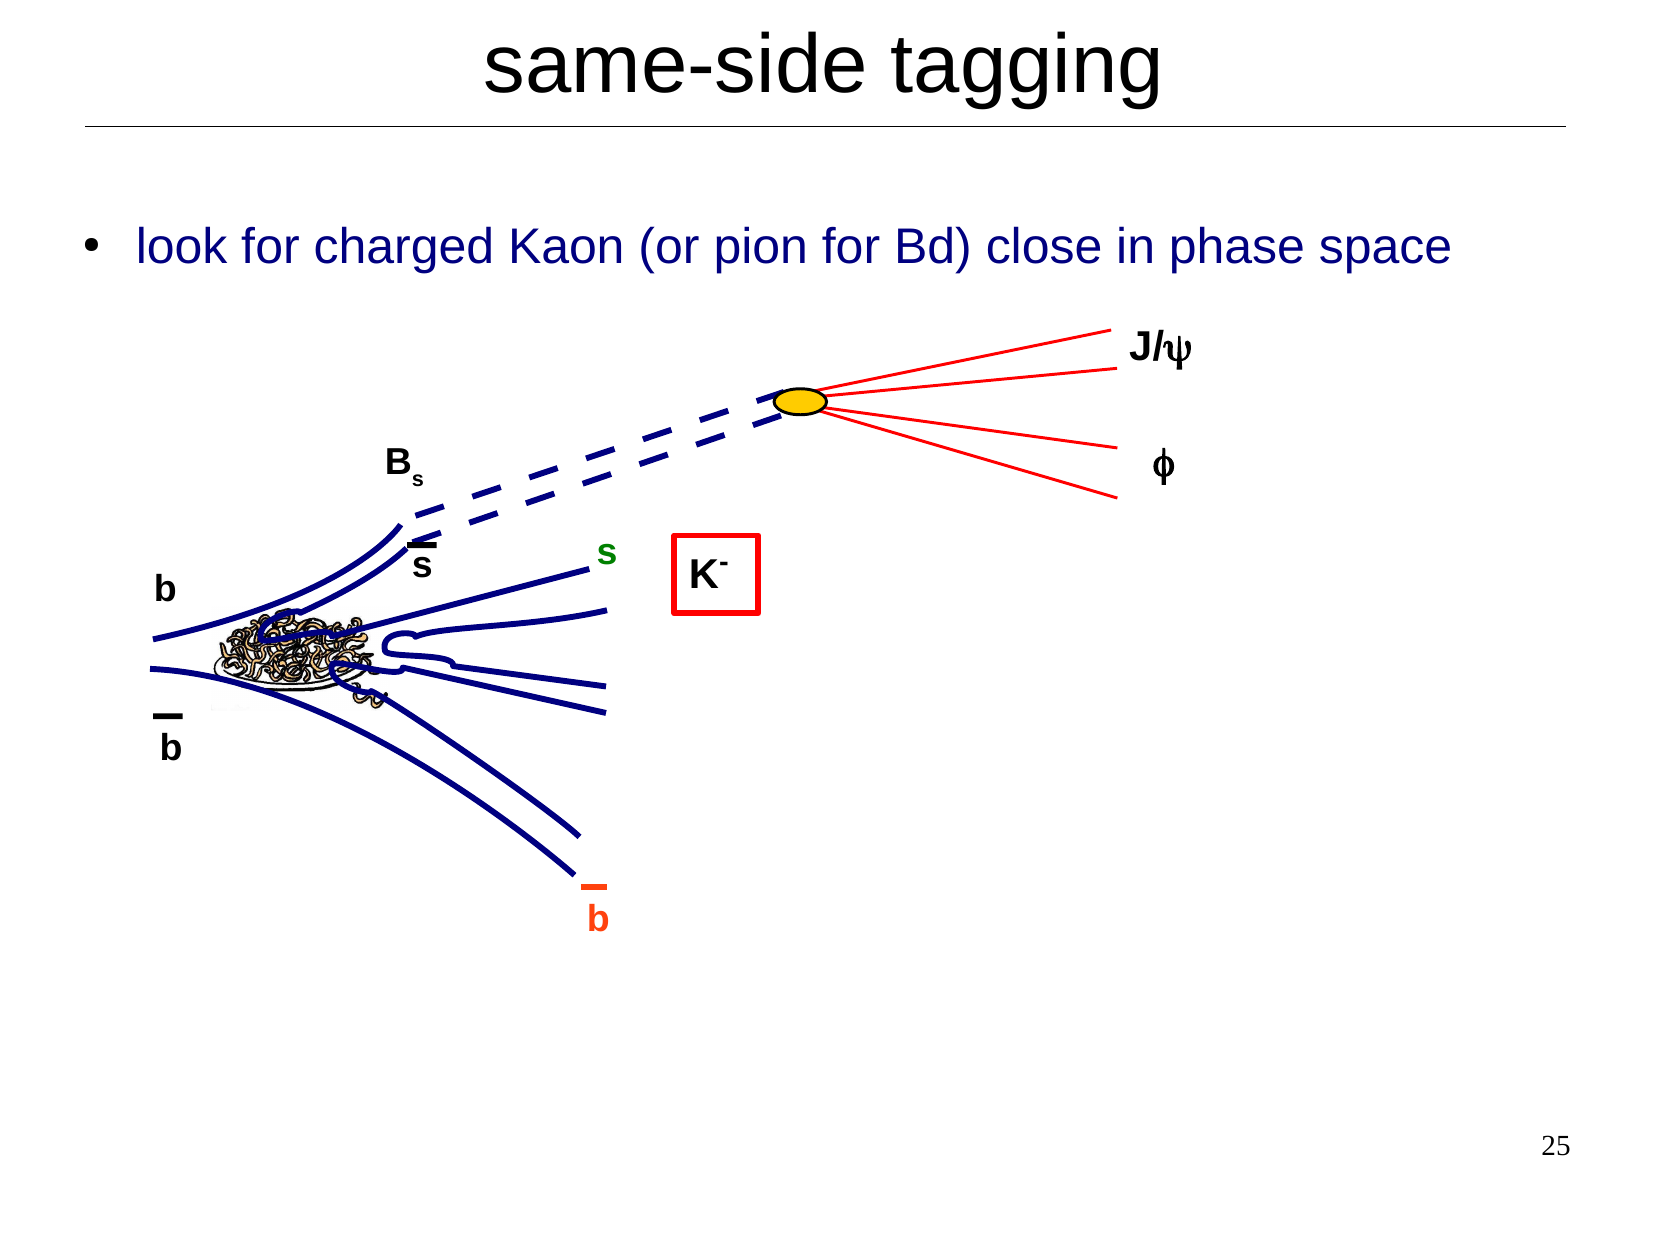

# same-side tagging
look for charged Kaon (or pion for Bd) close in phase space
J/y
Bs
f
s
b
b
s
K-
b
25